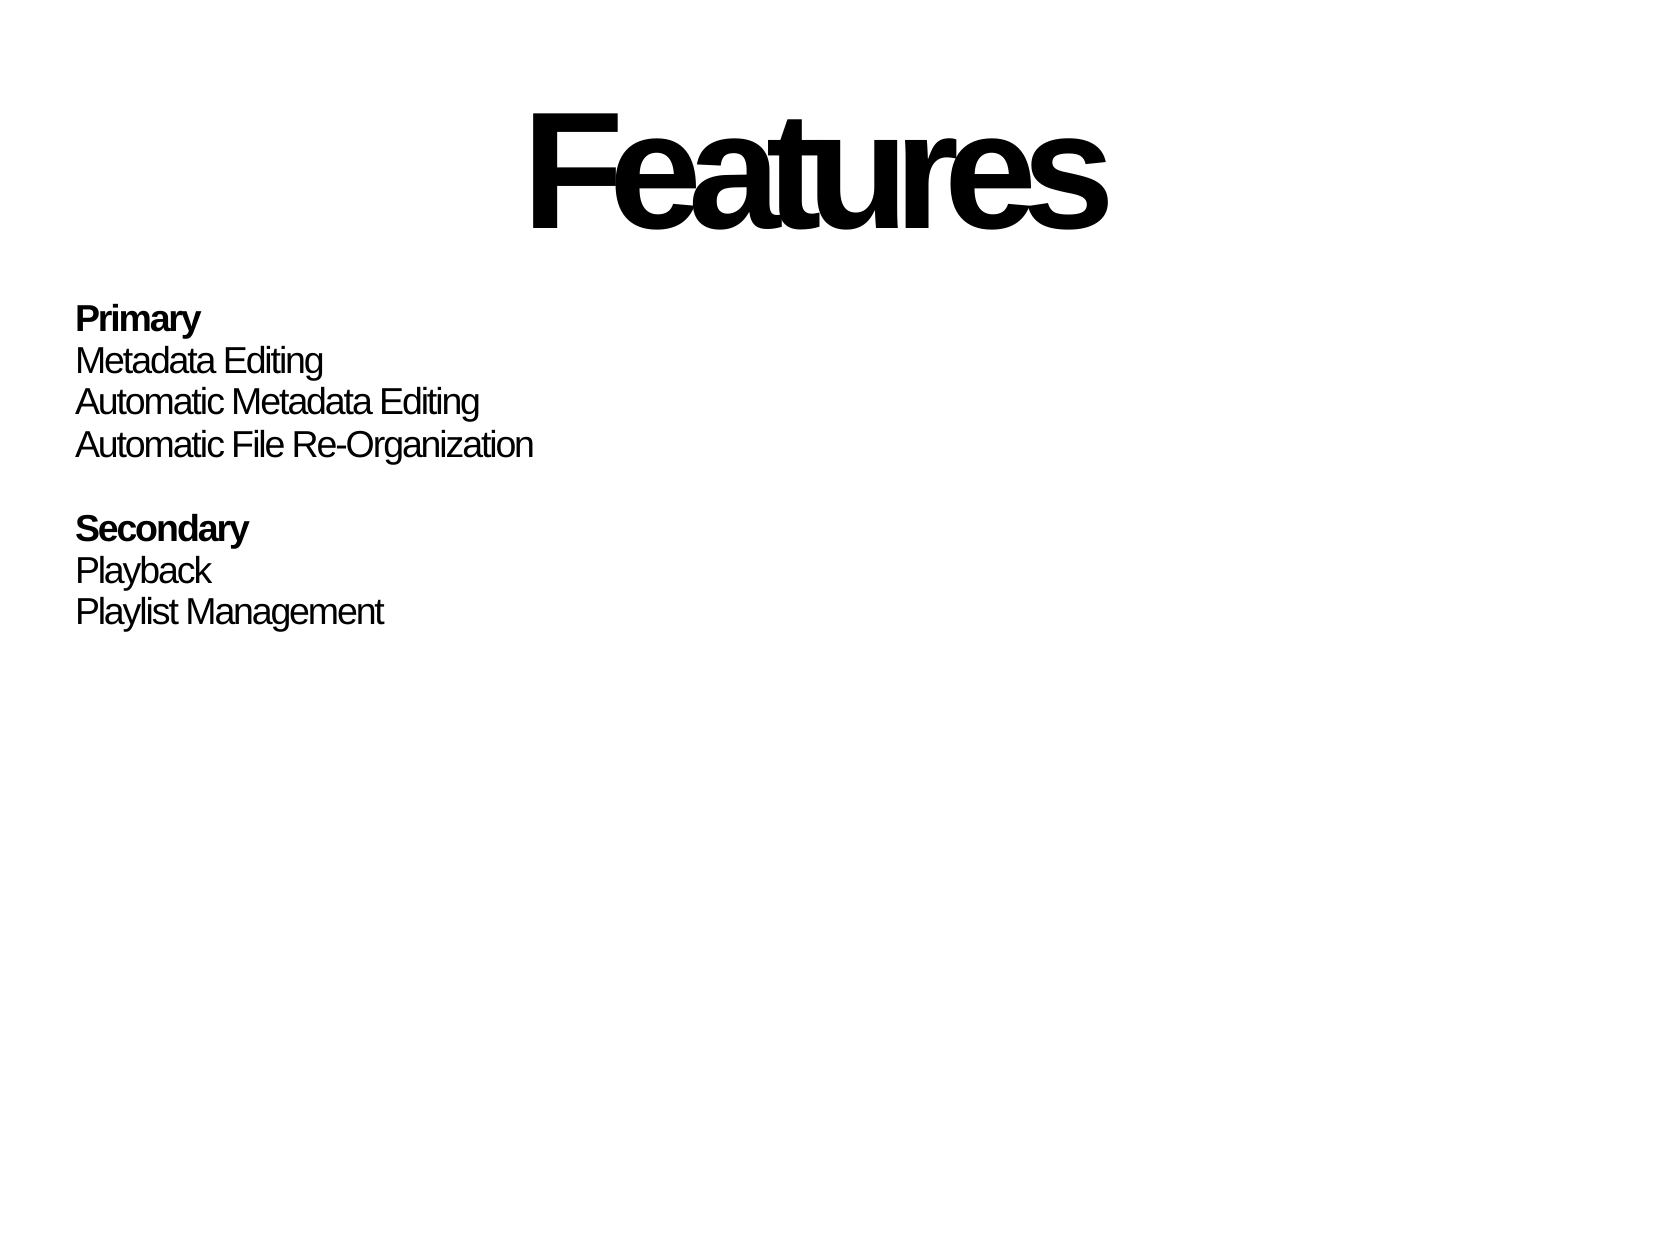

# Features
Primary
Metadata Editing
Automatic Metadata Editing
Automatic File Re-Organization
Secondary
Playback
Playlist Management